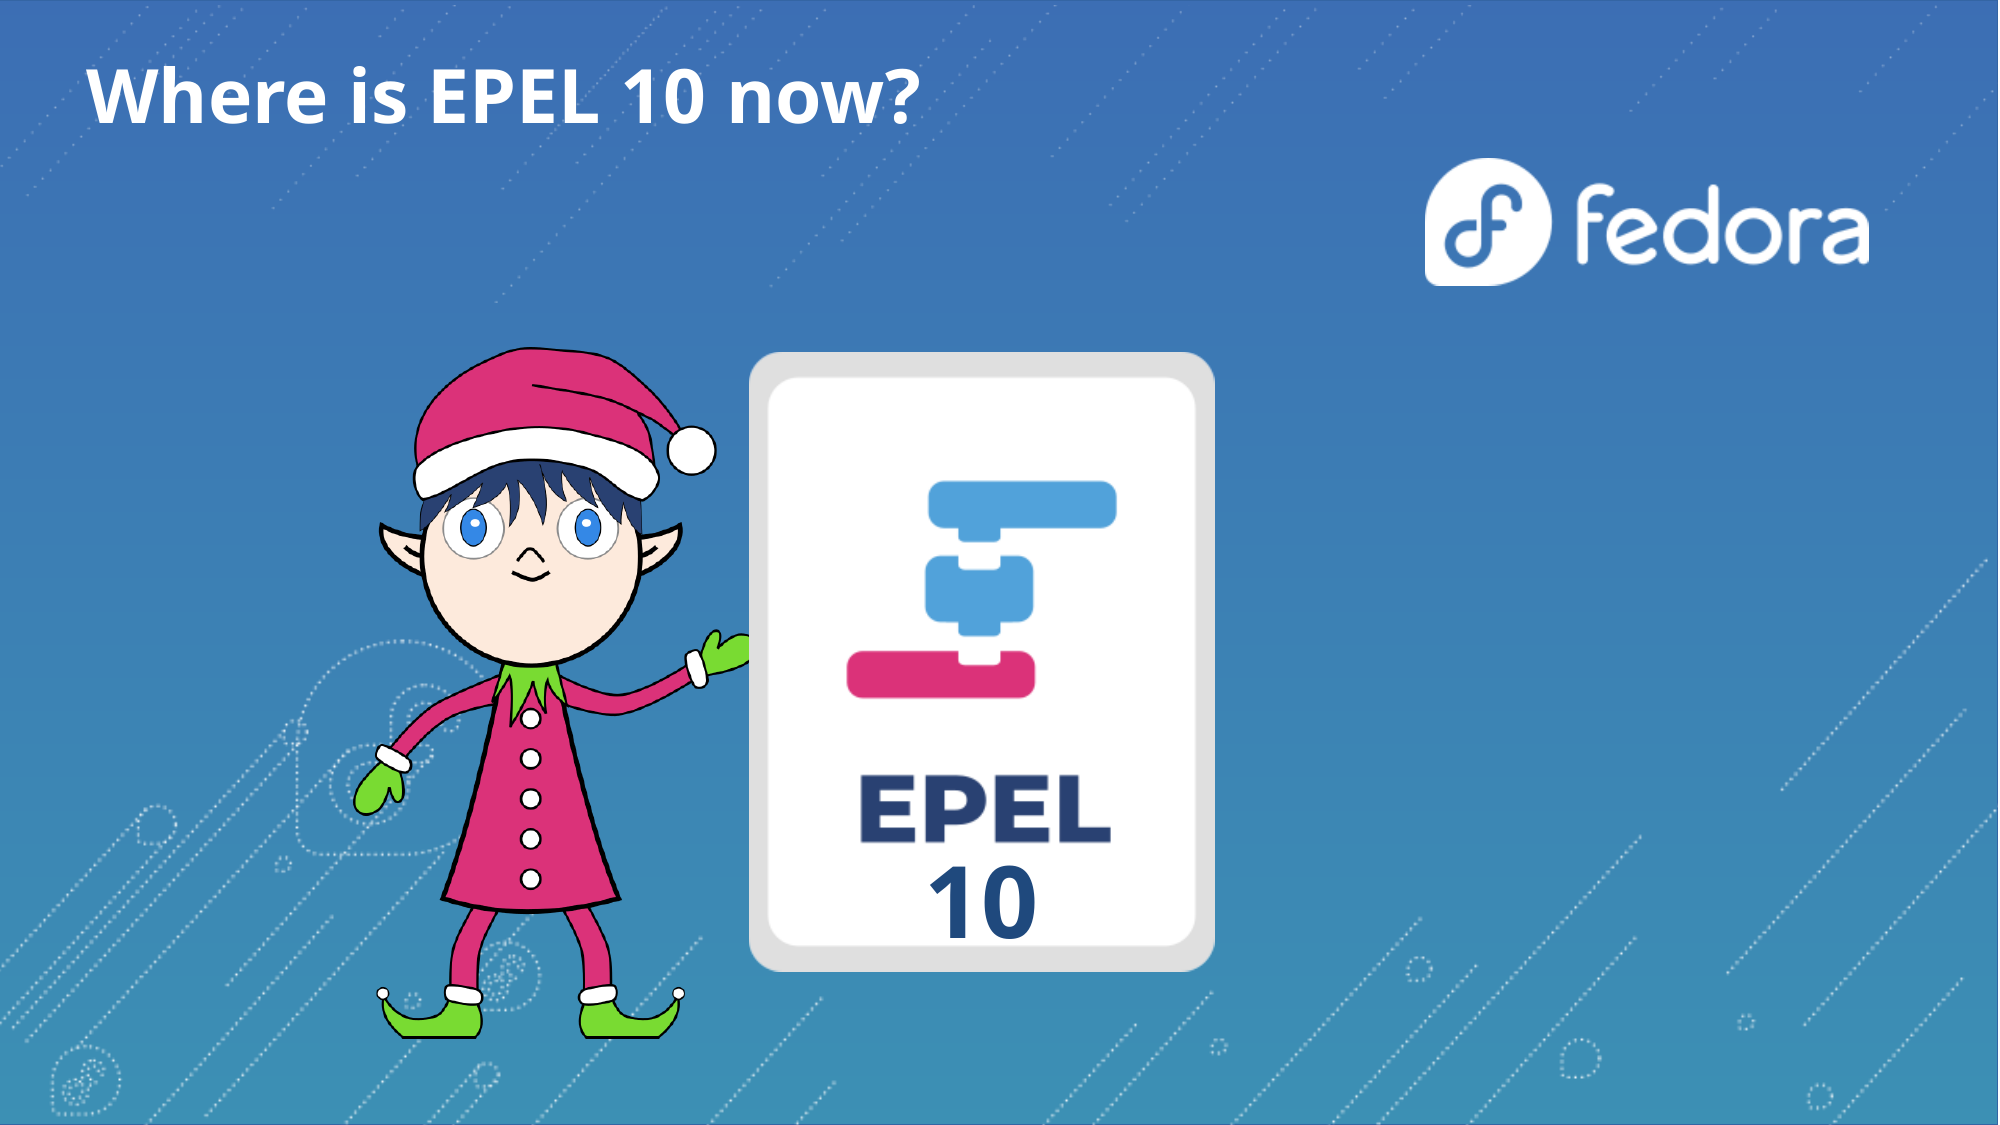

# Where is EPEL 10 now?
10